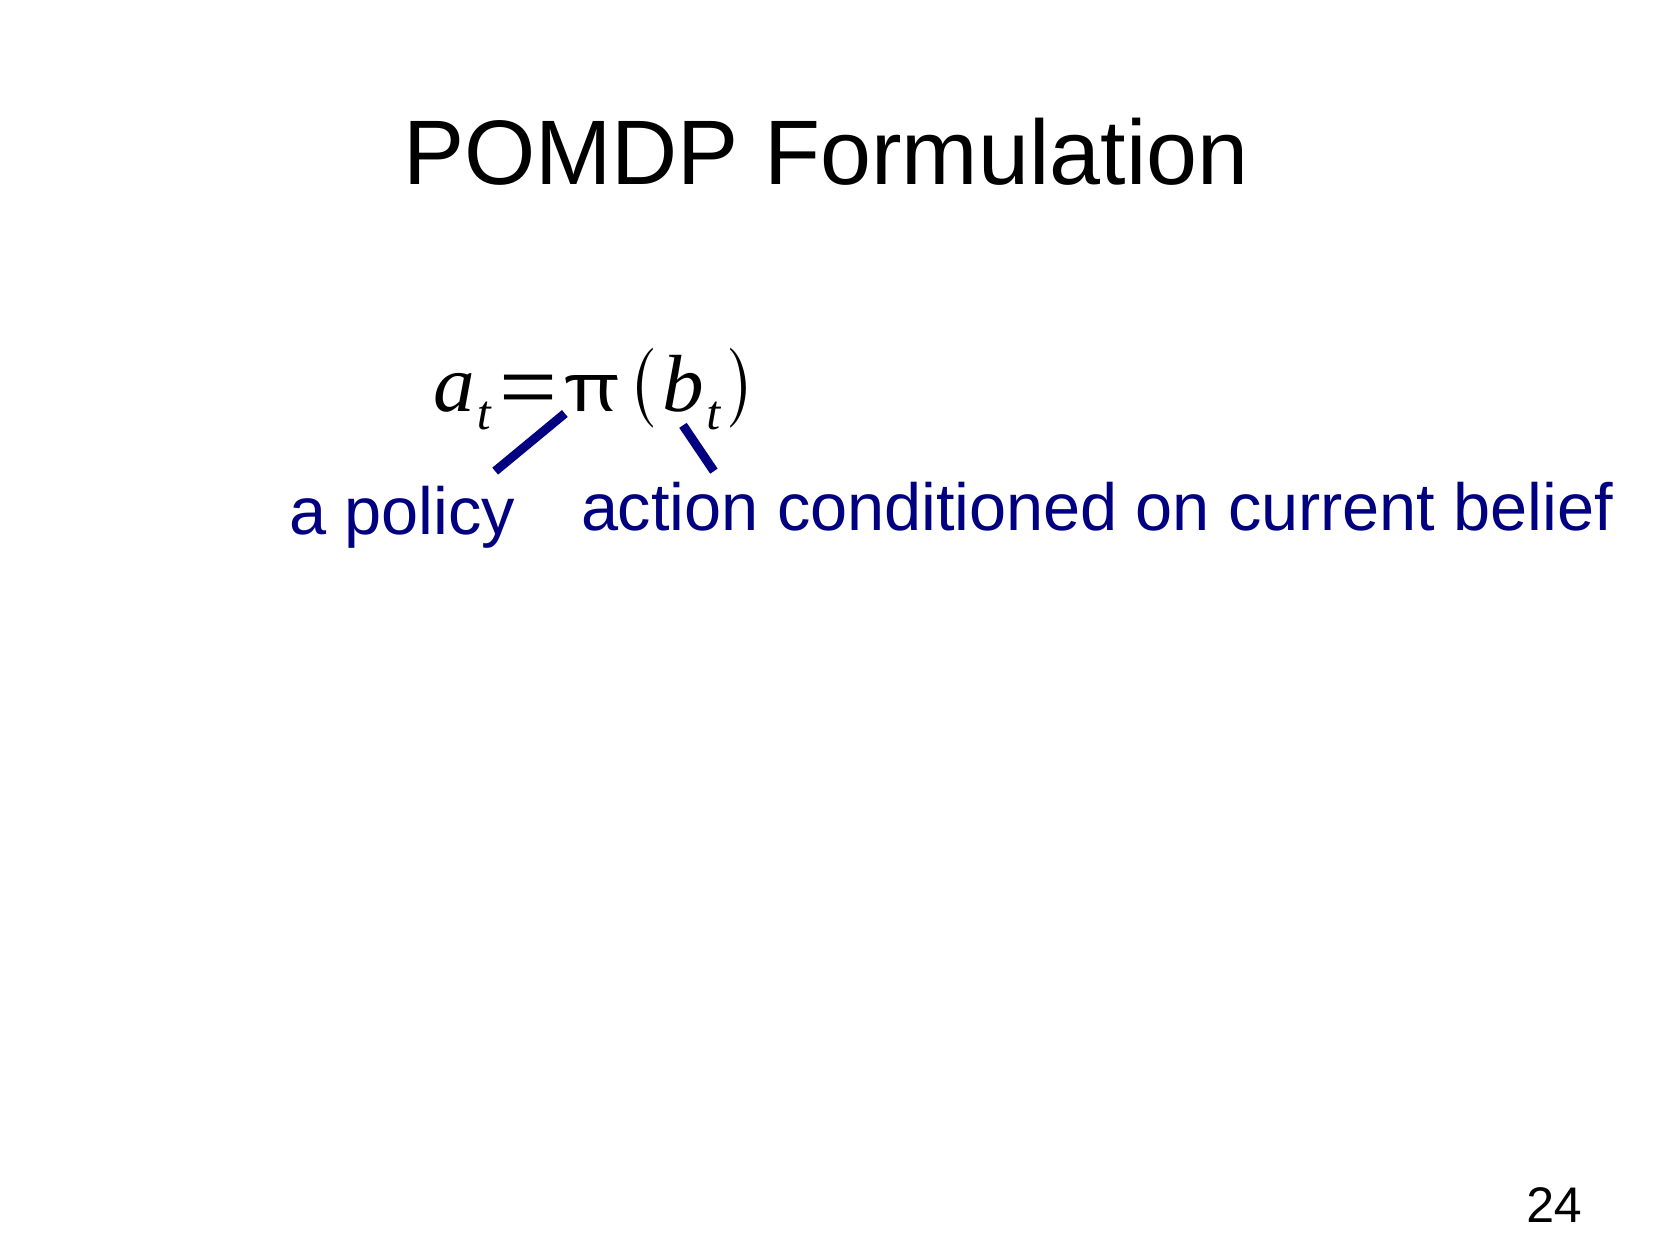

# POMDP Formulation
action conditioned on current belief
a policy